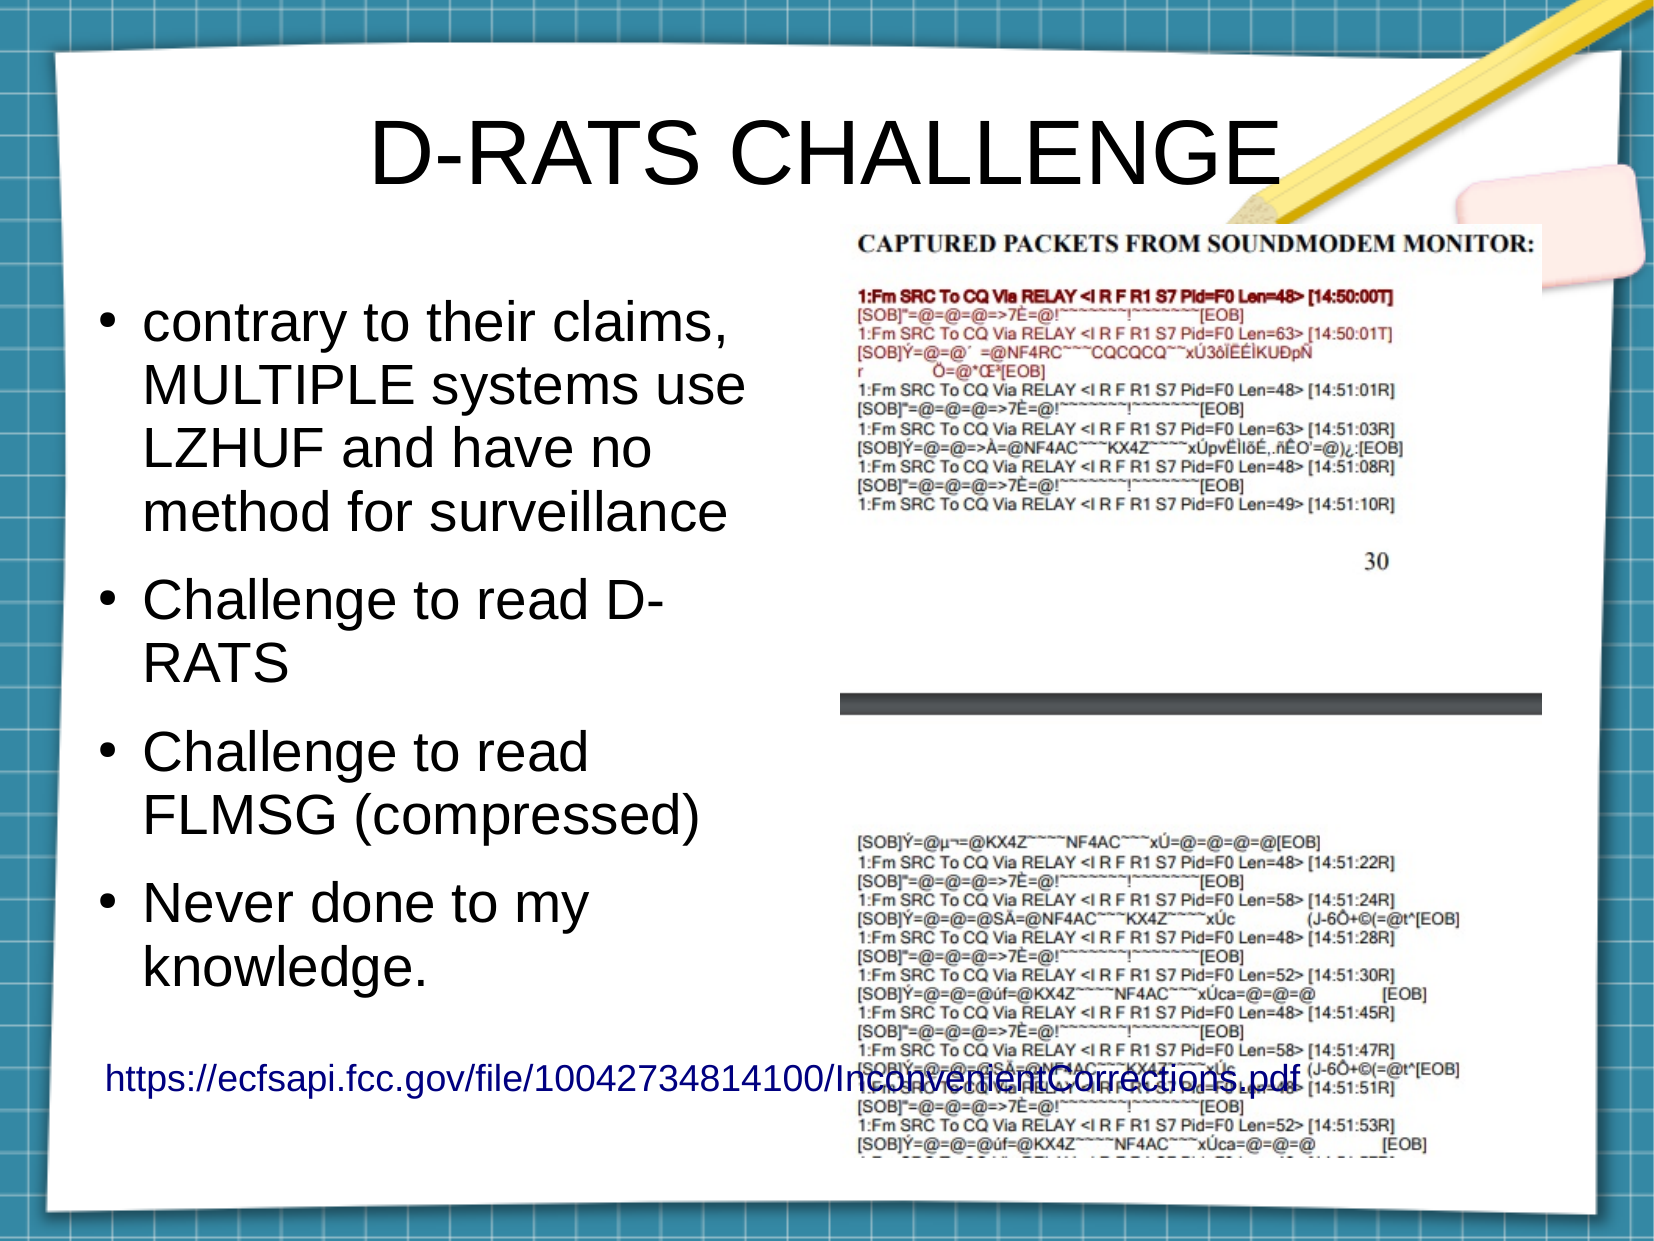

# D-RATS CHALLENGE
contrary to their claims, MULTIPLE systems use LZHUF and have no method for surveillance
Challenge to read D-RATS
Challenge to read FLMSG (compressed)
Never done to my knowledge.
https://ecfsapi.fcc.gov/file/10042734814100/InconvenientCorrections.pdf